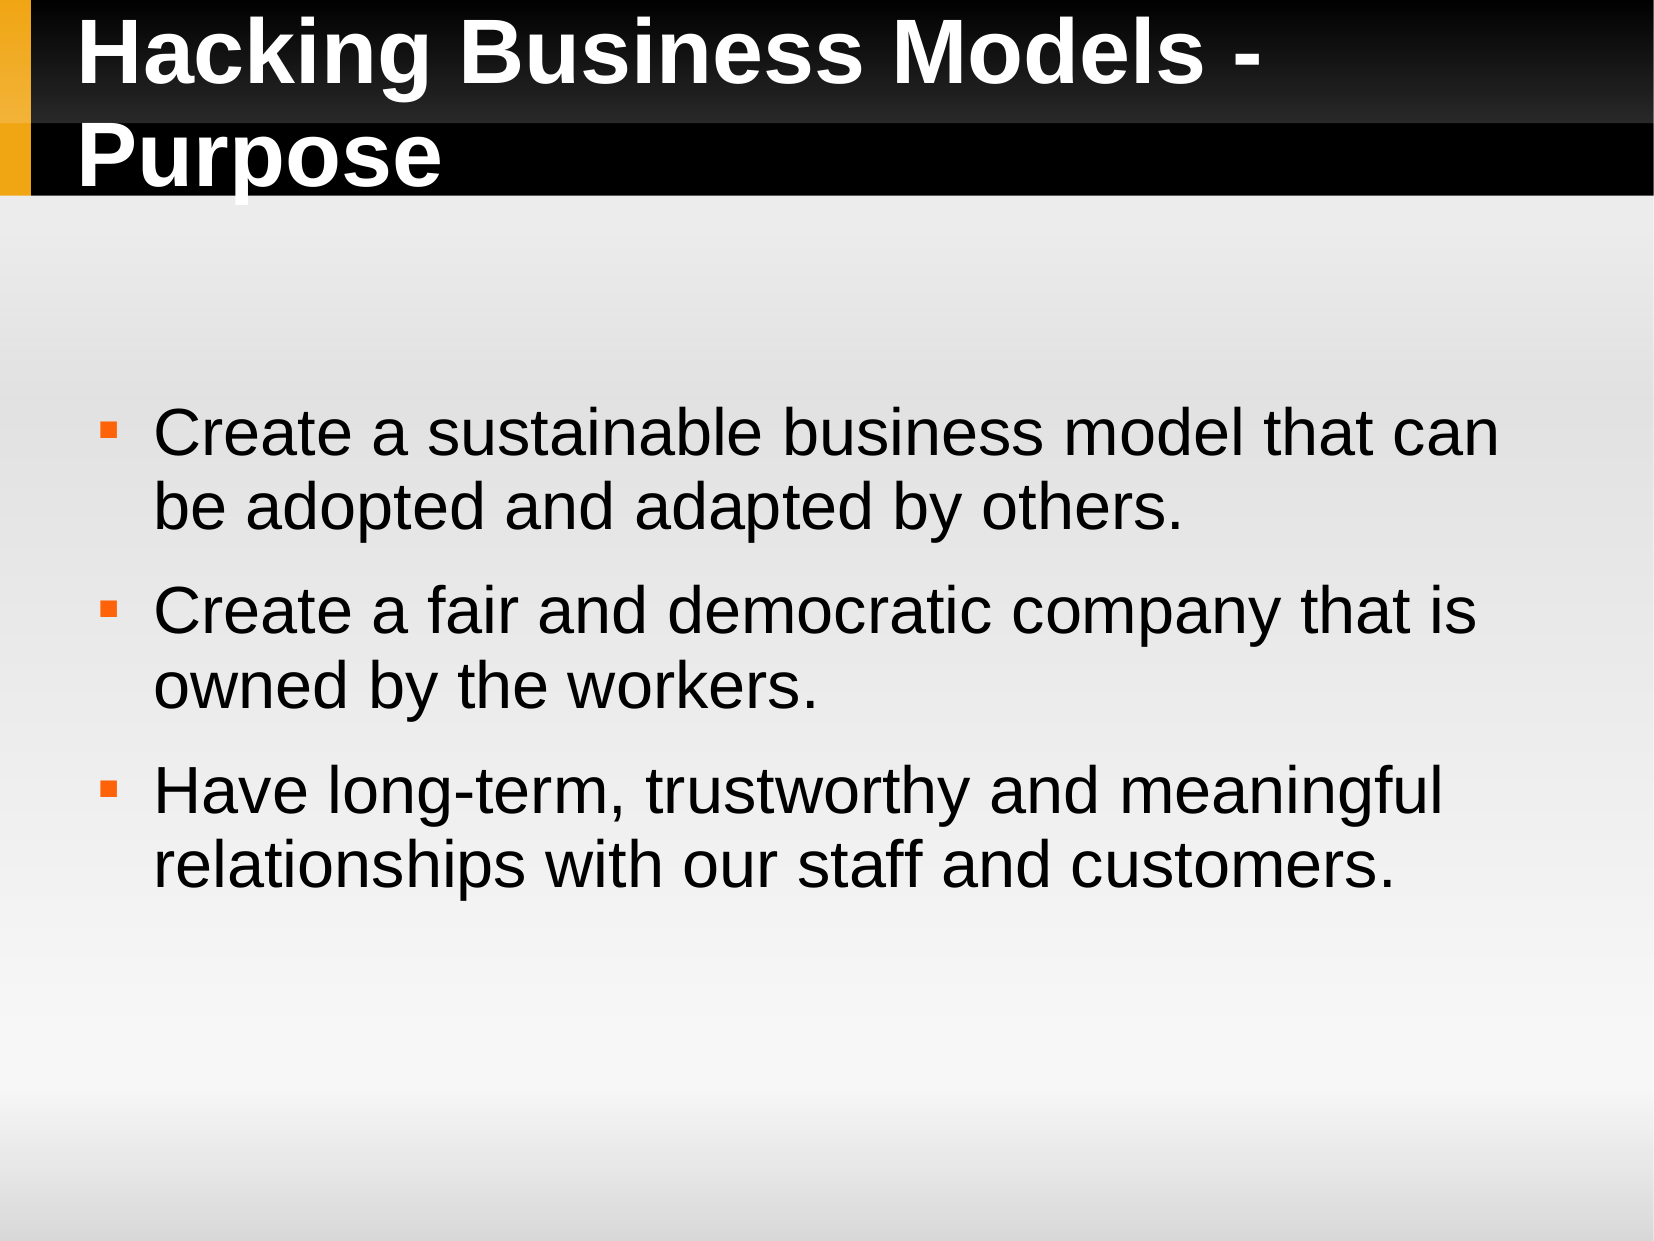

# Hacking Business Models - Purpose
Create a sustainable business model that can be adopted and adapted by others.
Create a fair and democratic company that is owned by the workers.
Have long-term, trustworthy and meaningful relationships with our staff and customers.